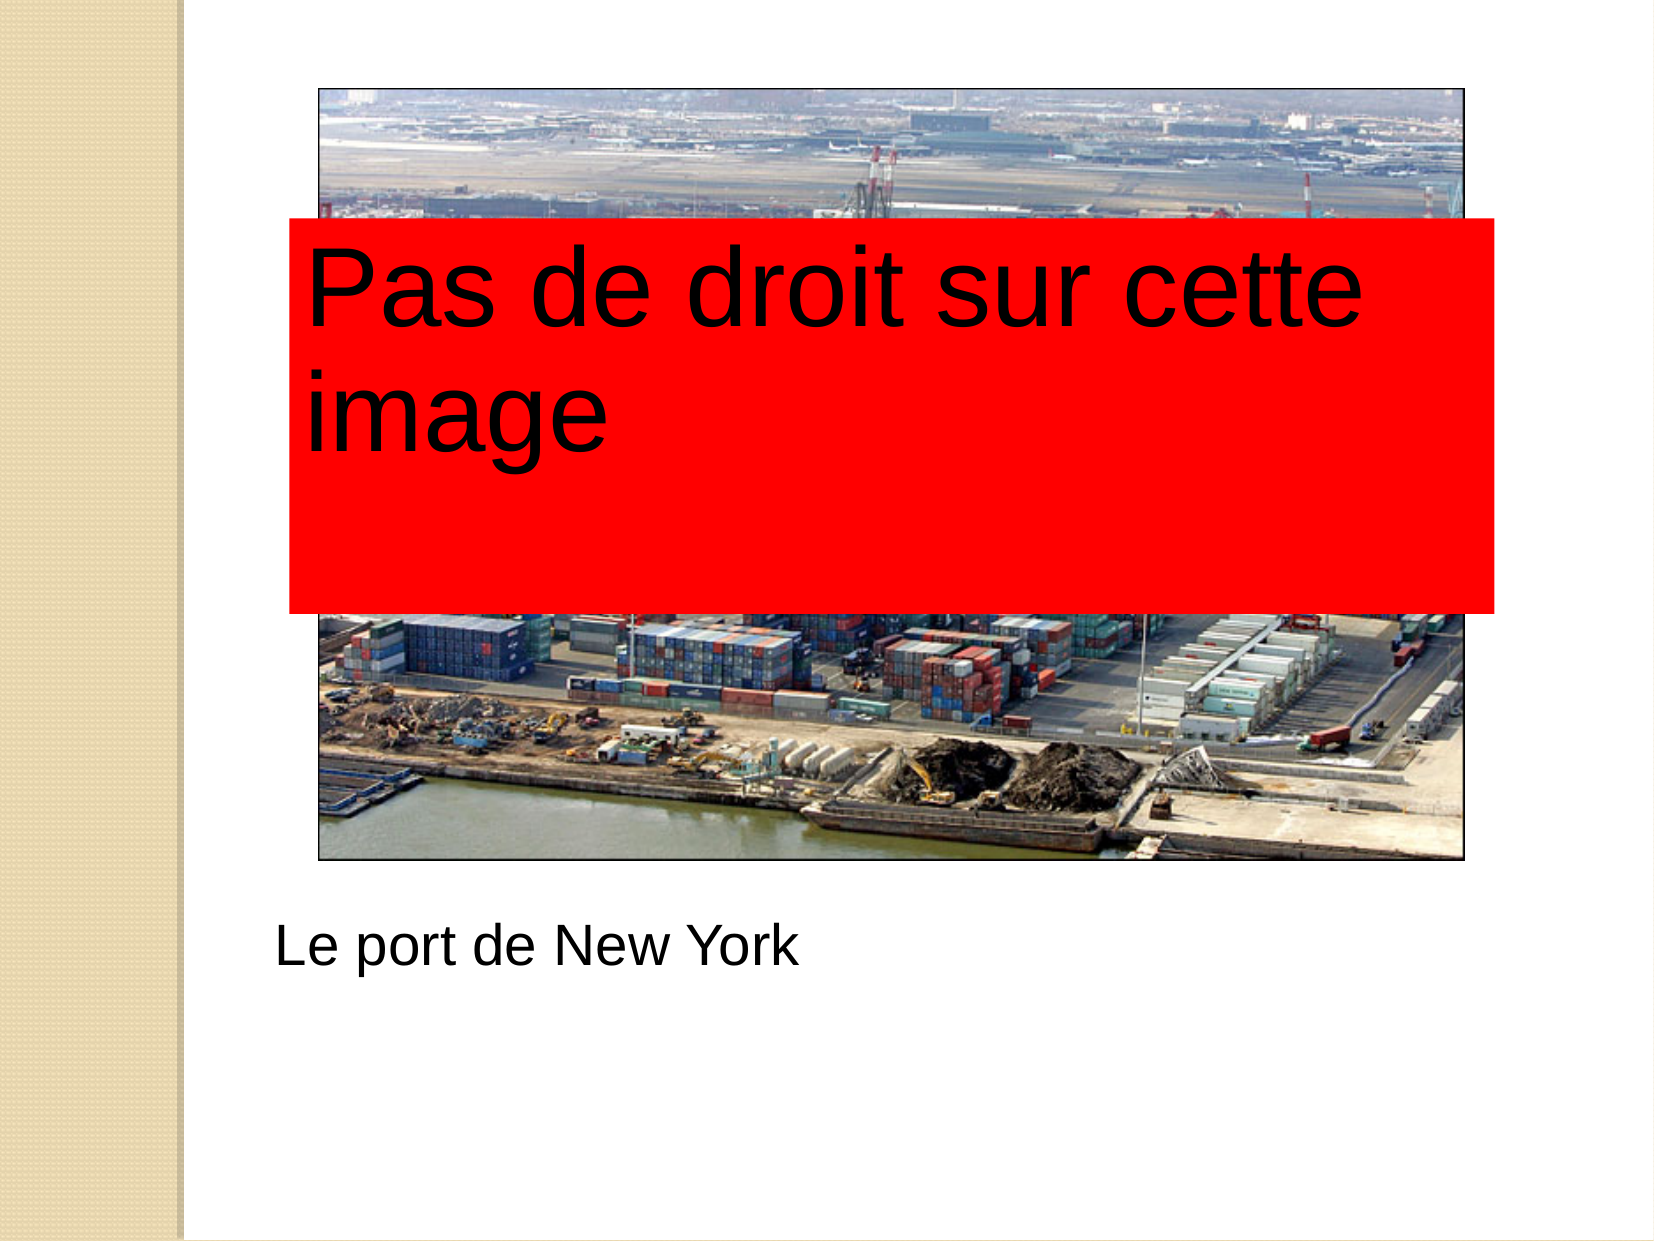

Pas de droit sur cette image
Le port de New York